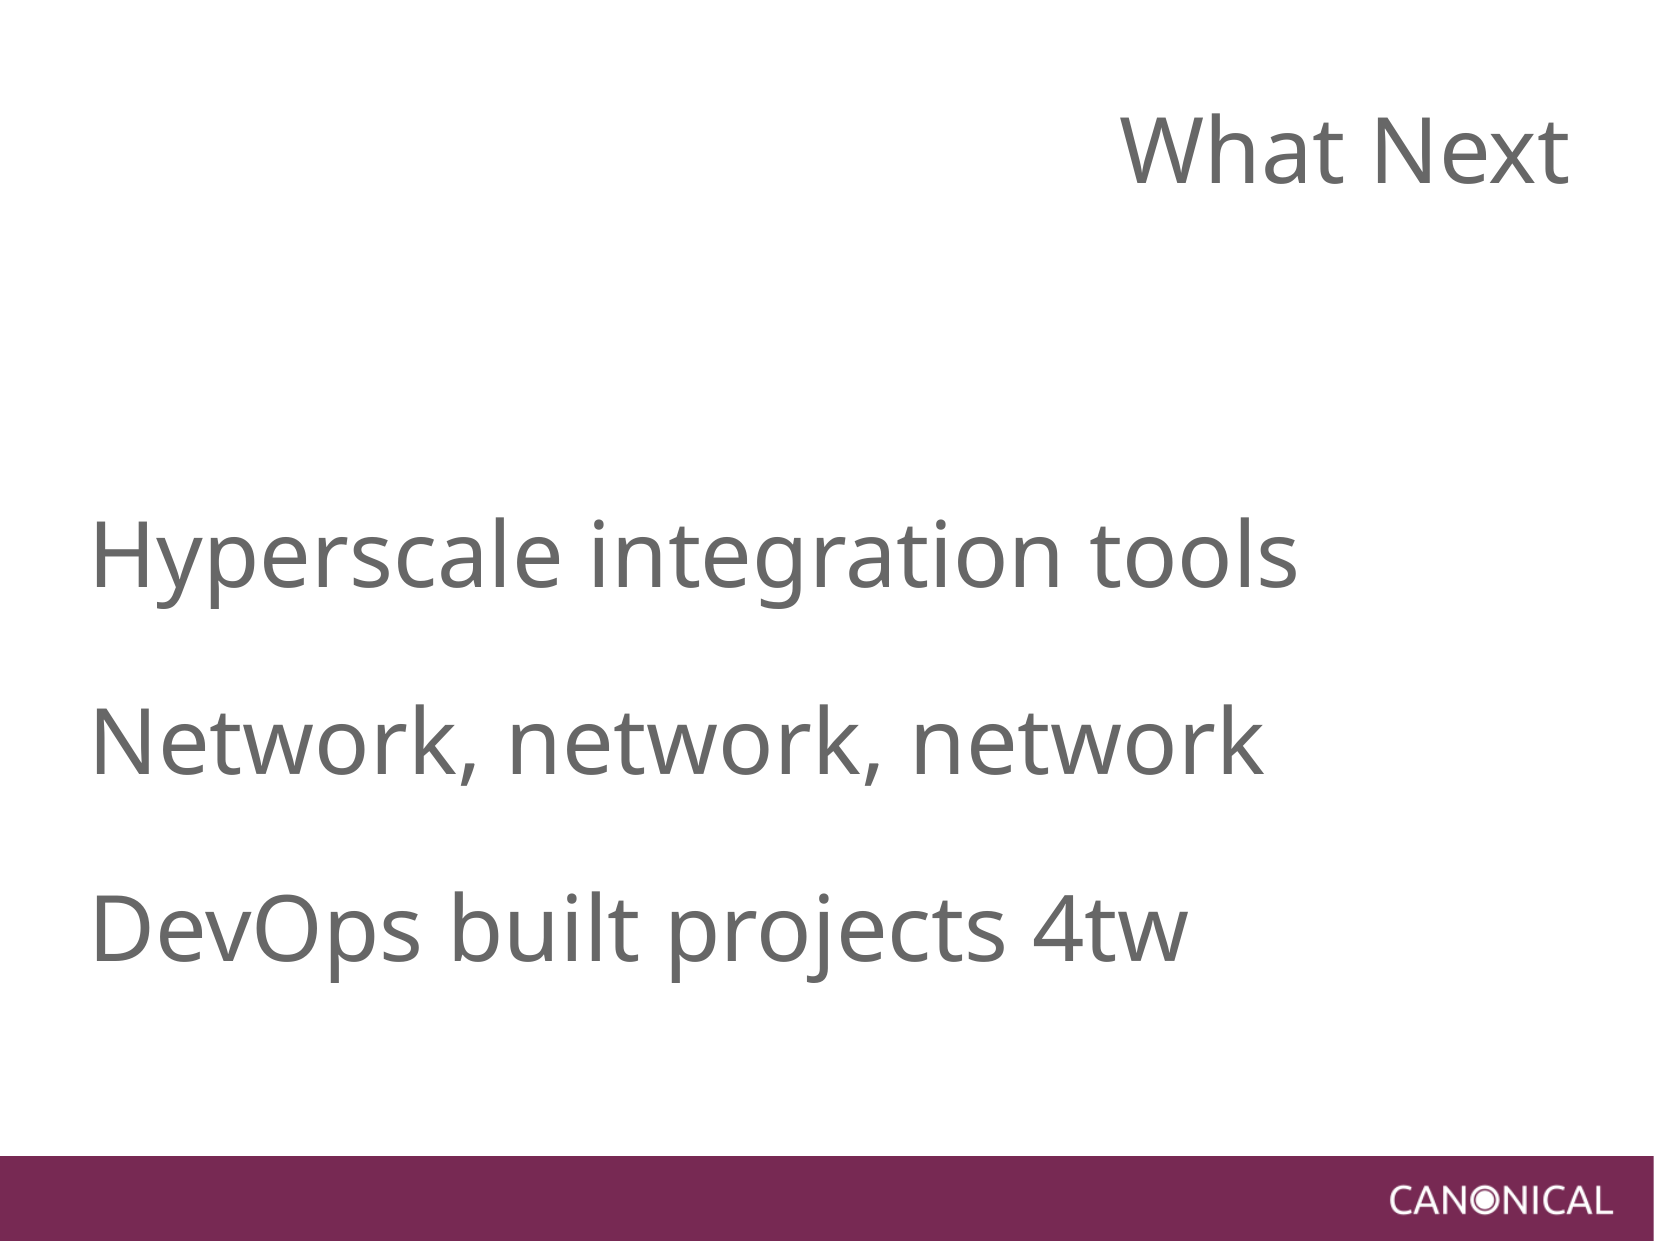

# What Next
Hyperscale integration tools
Network, network, network
DevOps built projects 4tw